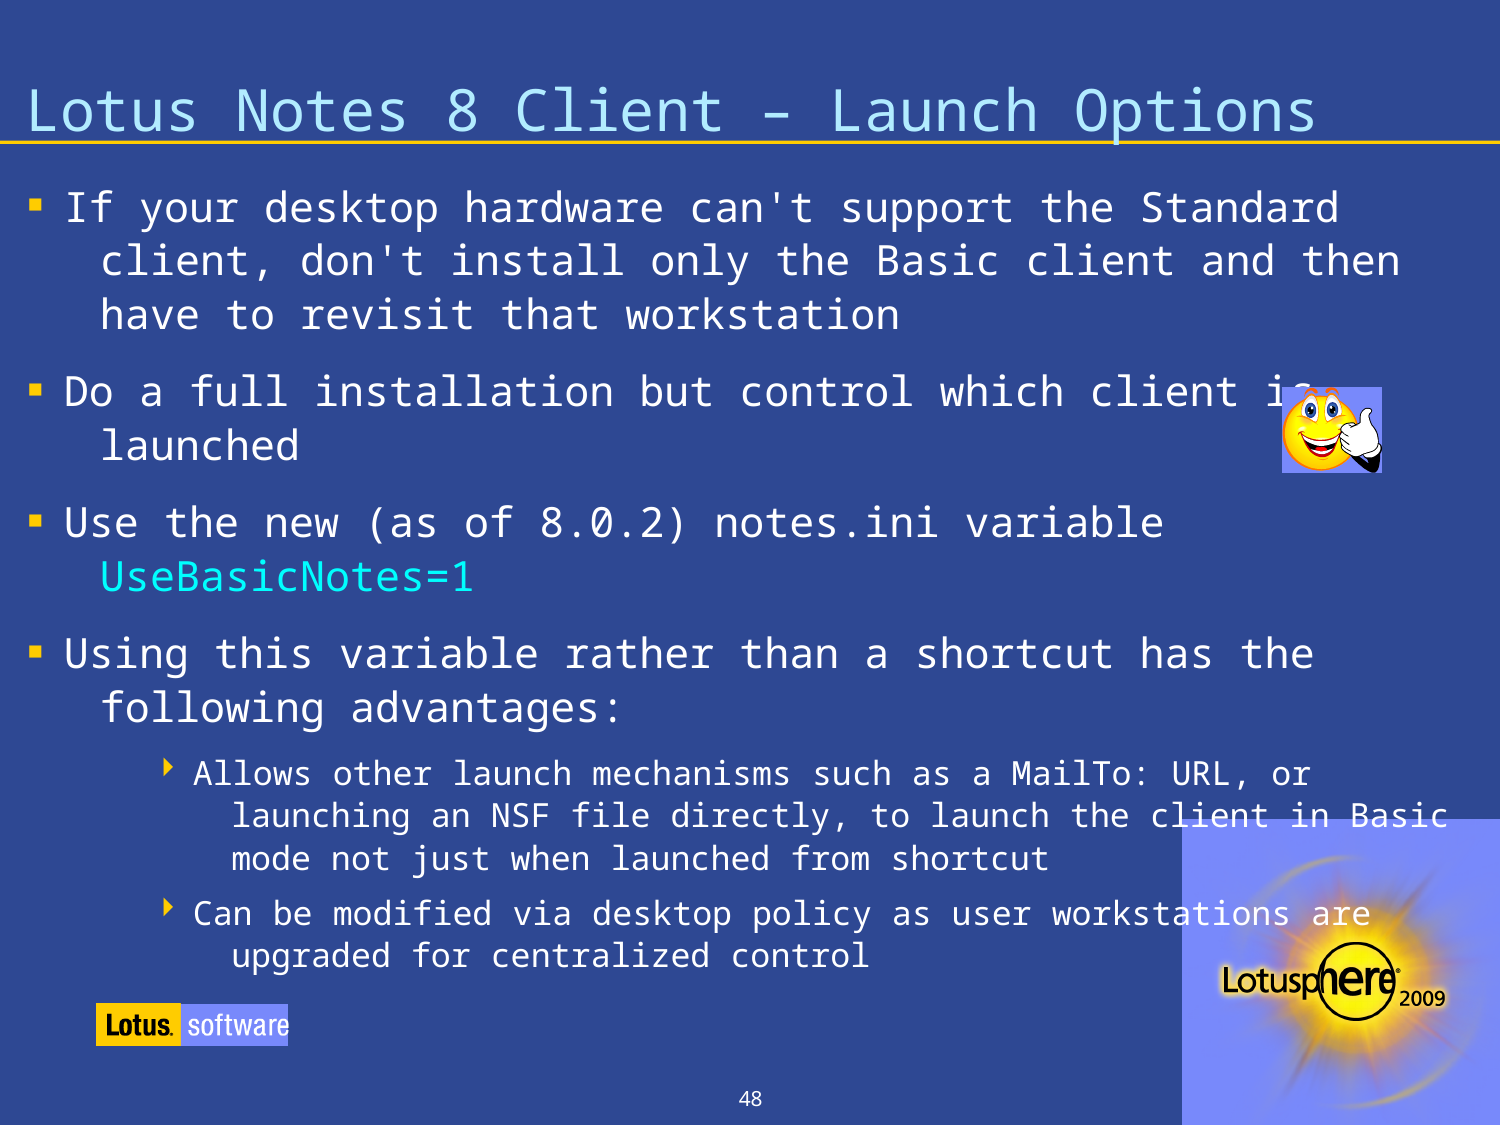

# Lotus Notes 8 Client – Launch Options
If your desktop hardware can't support the Standard client, don't install only the Basic client and then have to revisit that workstation
Do a full installation but control which client is launched
Use the new (as of 8.0.2) notes.ini variable UseBasicNotes=1
Using this variable rather than a shortcut has the following advantages:
Allows other launch mechanisms such as a MailTo: URL, or launching an NSF file directly, to launch the client in Basic mode not just when launched from shortcut
Can be modified via desktop policy as user workstations are upgraded for centralized control
48